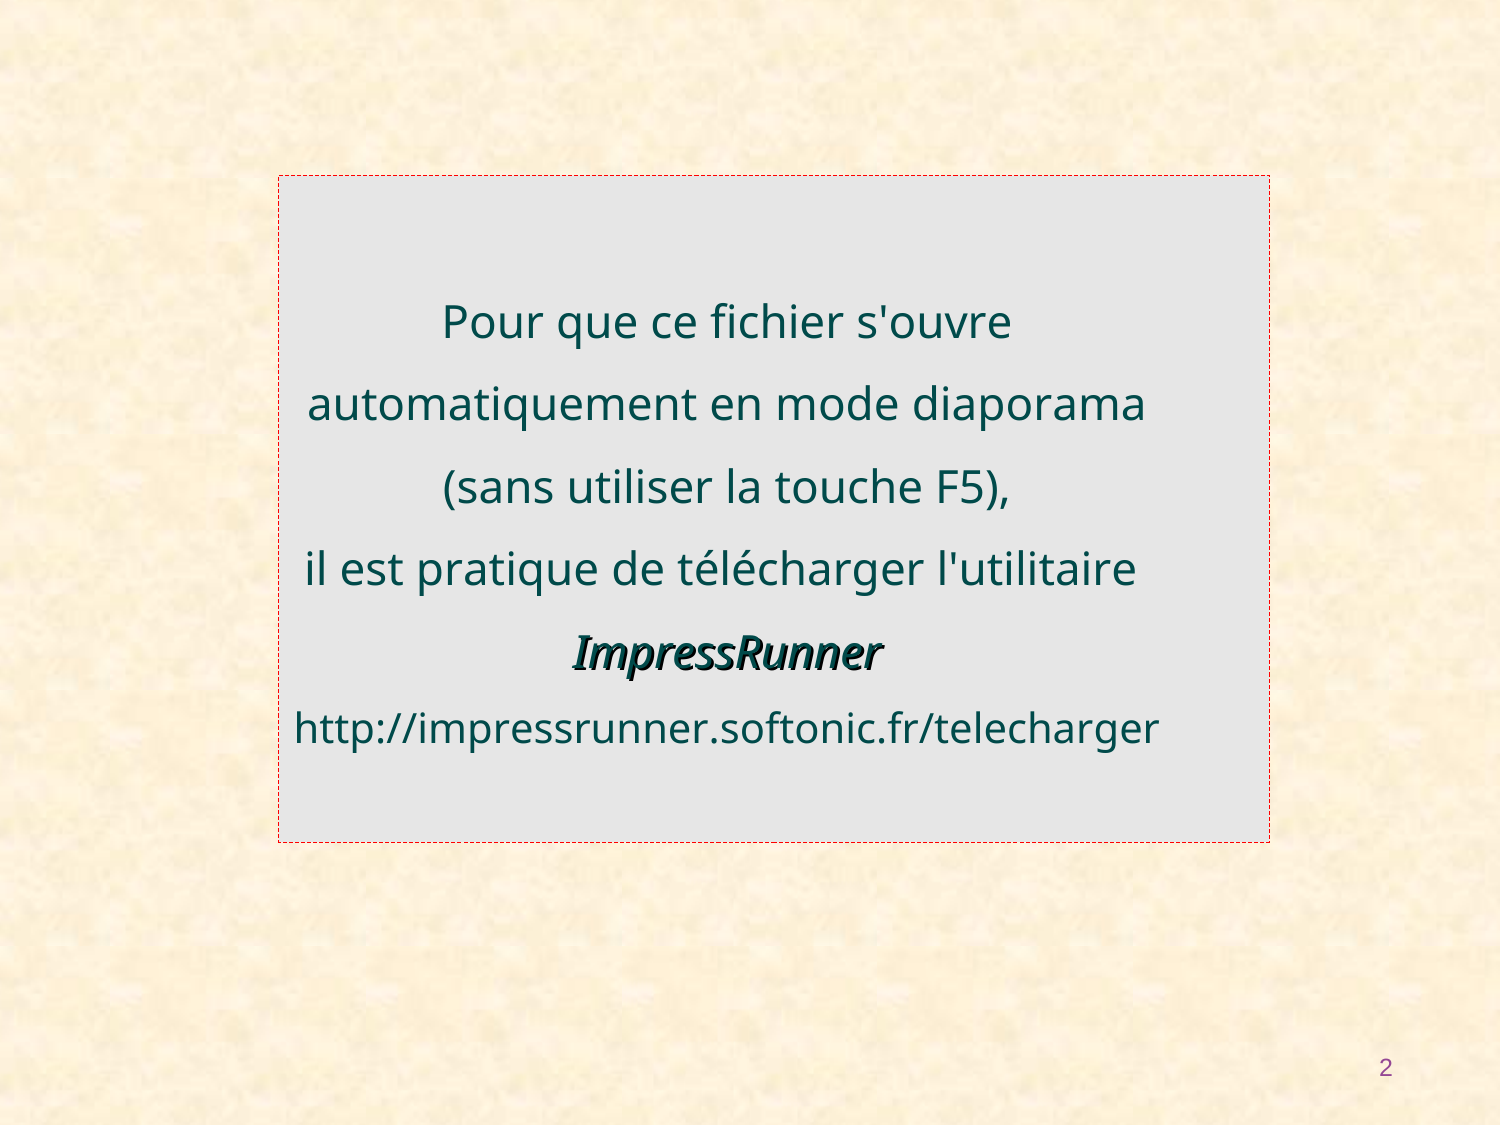

Pour que ce fichier s'ouvre automatiquement en mode diaporama (sans utiliser la touche F5),
il est pratique de télécharger l'utilitaire
ImpressRunner
http://impressrunner.softonic.fr/telecharger
2